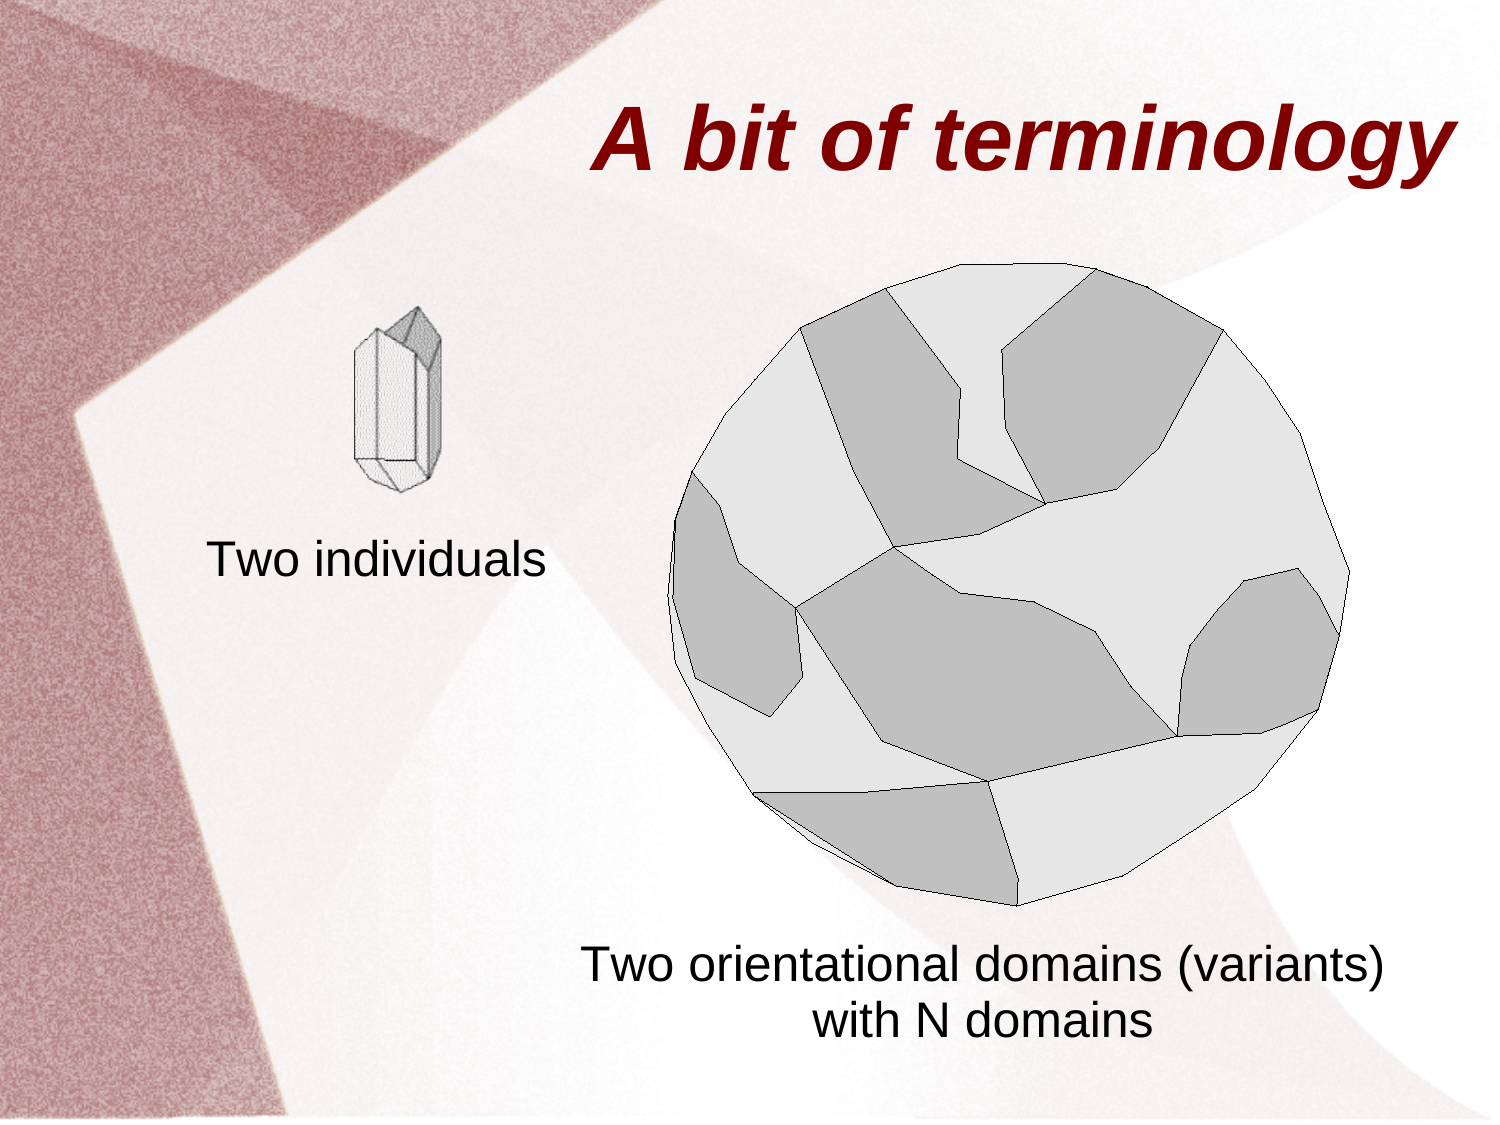

# A bit of terminology
Two individuals
Two orientational domains (variants)
with N domains